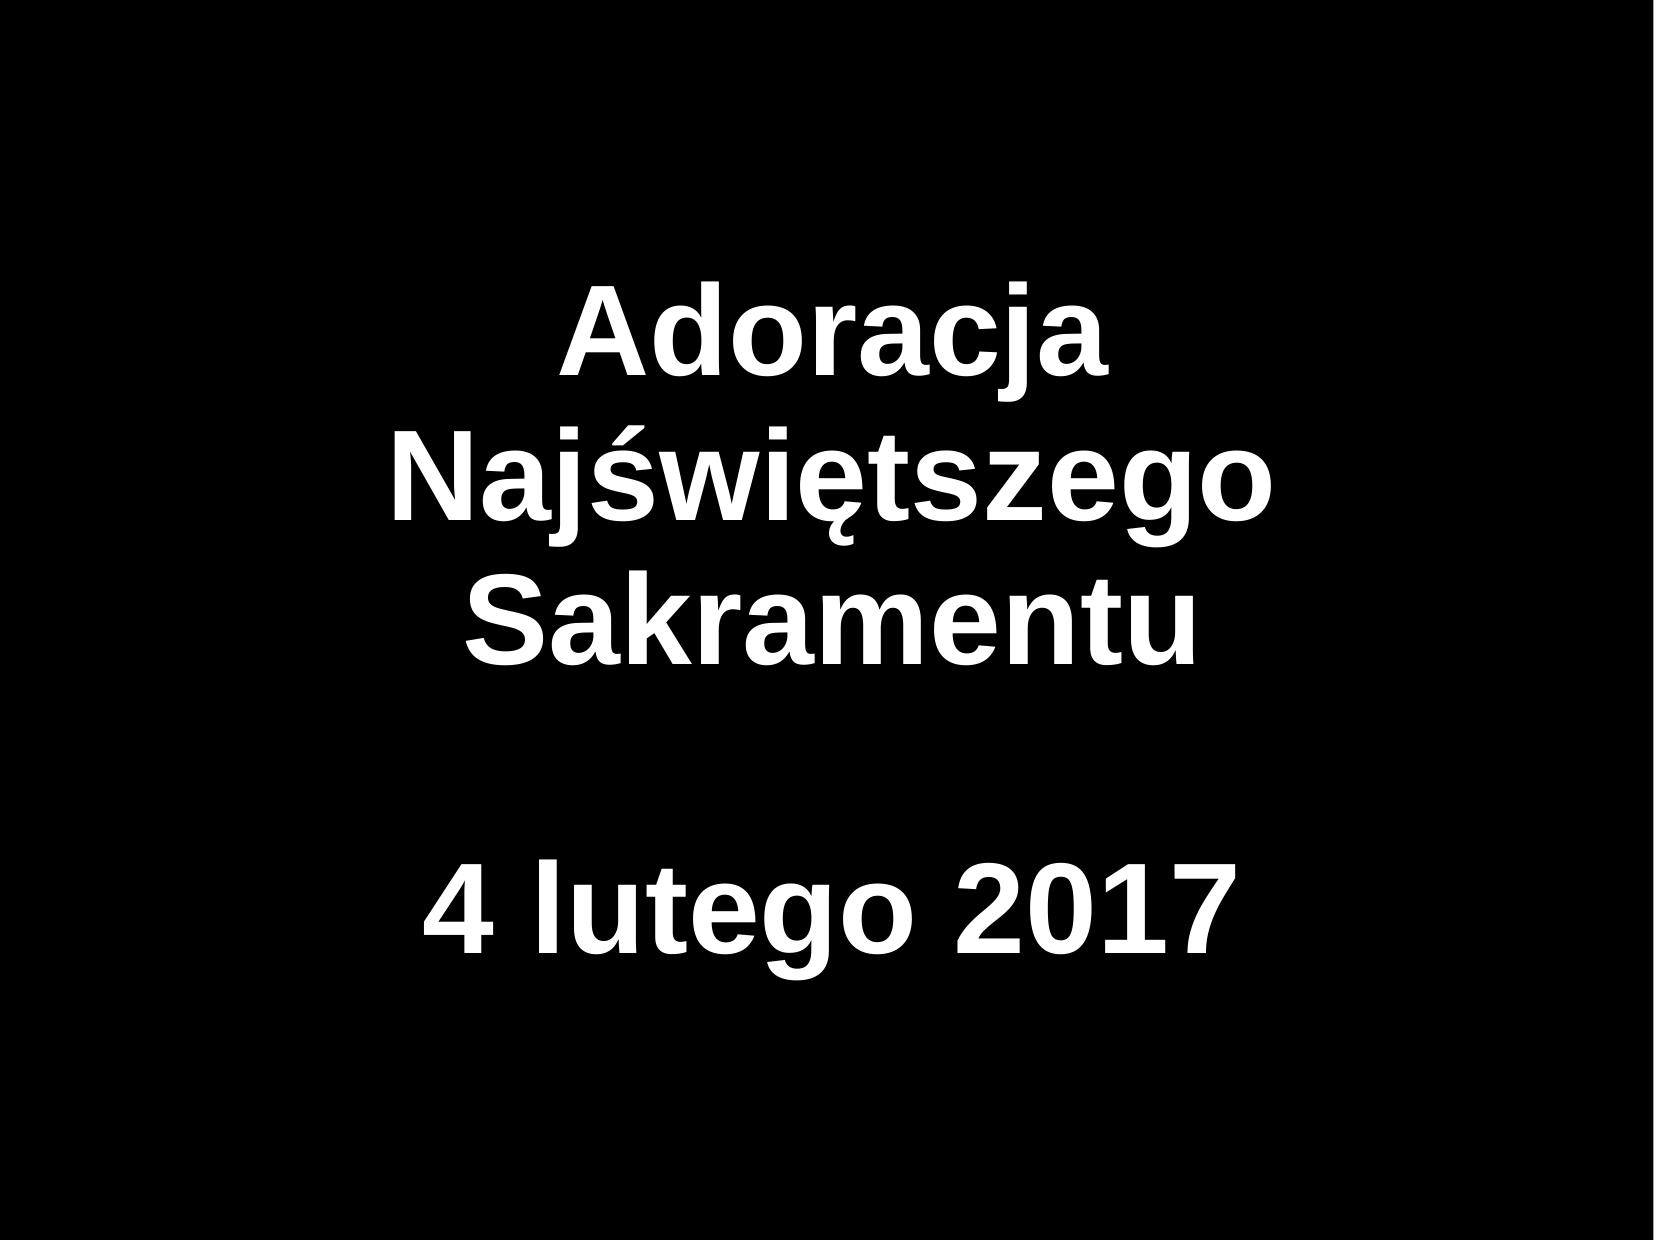

# Adoracja
Najświętszego Sakramentu
4 lutego 2017